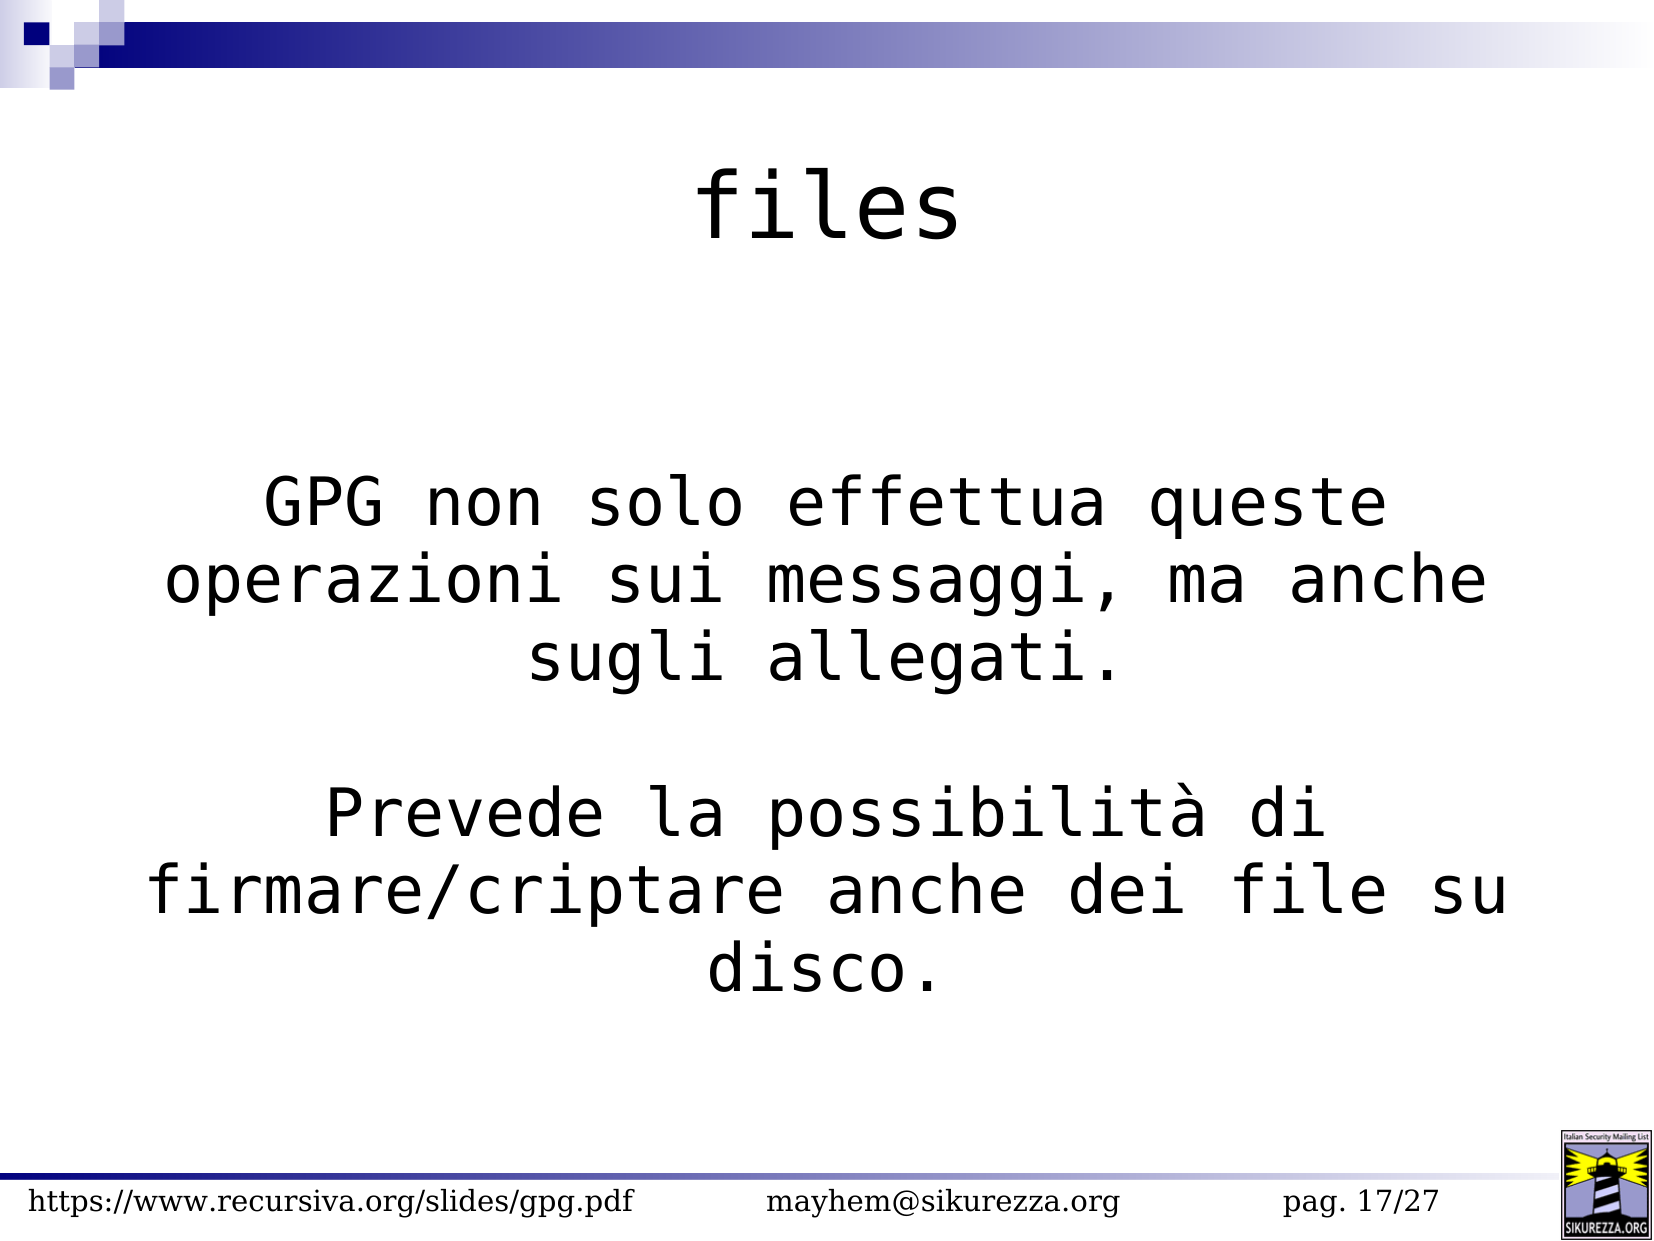

# files
GPG non solo effettua queste operazioni sui messaggi, ma anche sugli allegati.
Prevede la possibilità di firmare/criptare anche dei file su disco.